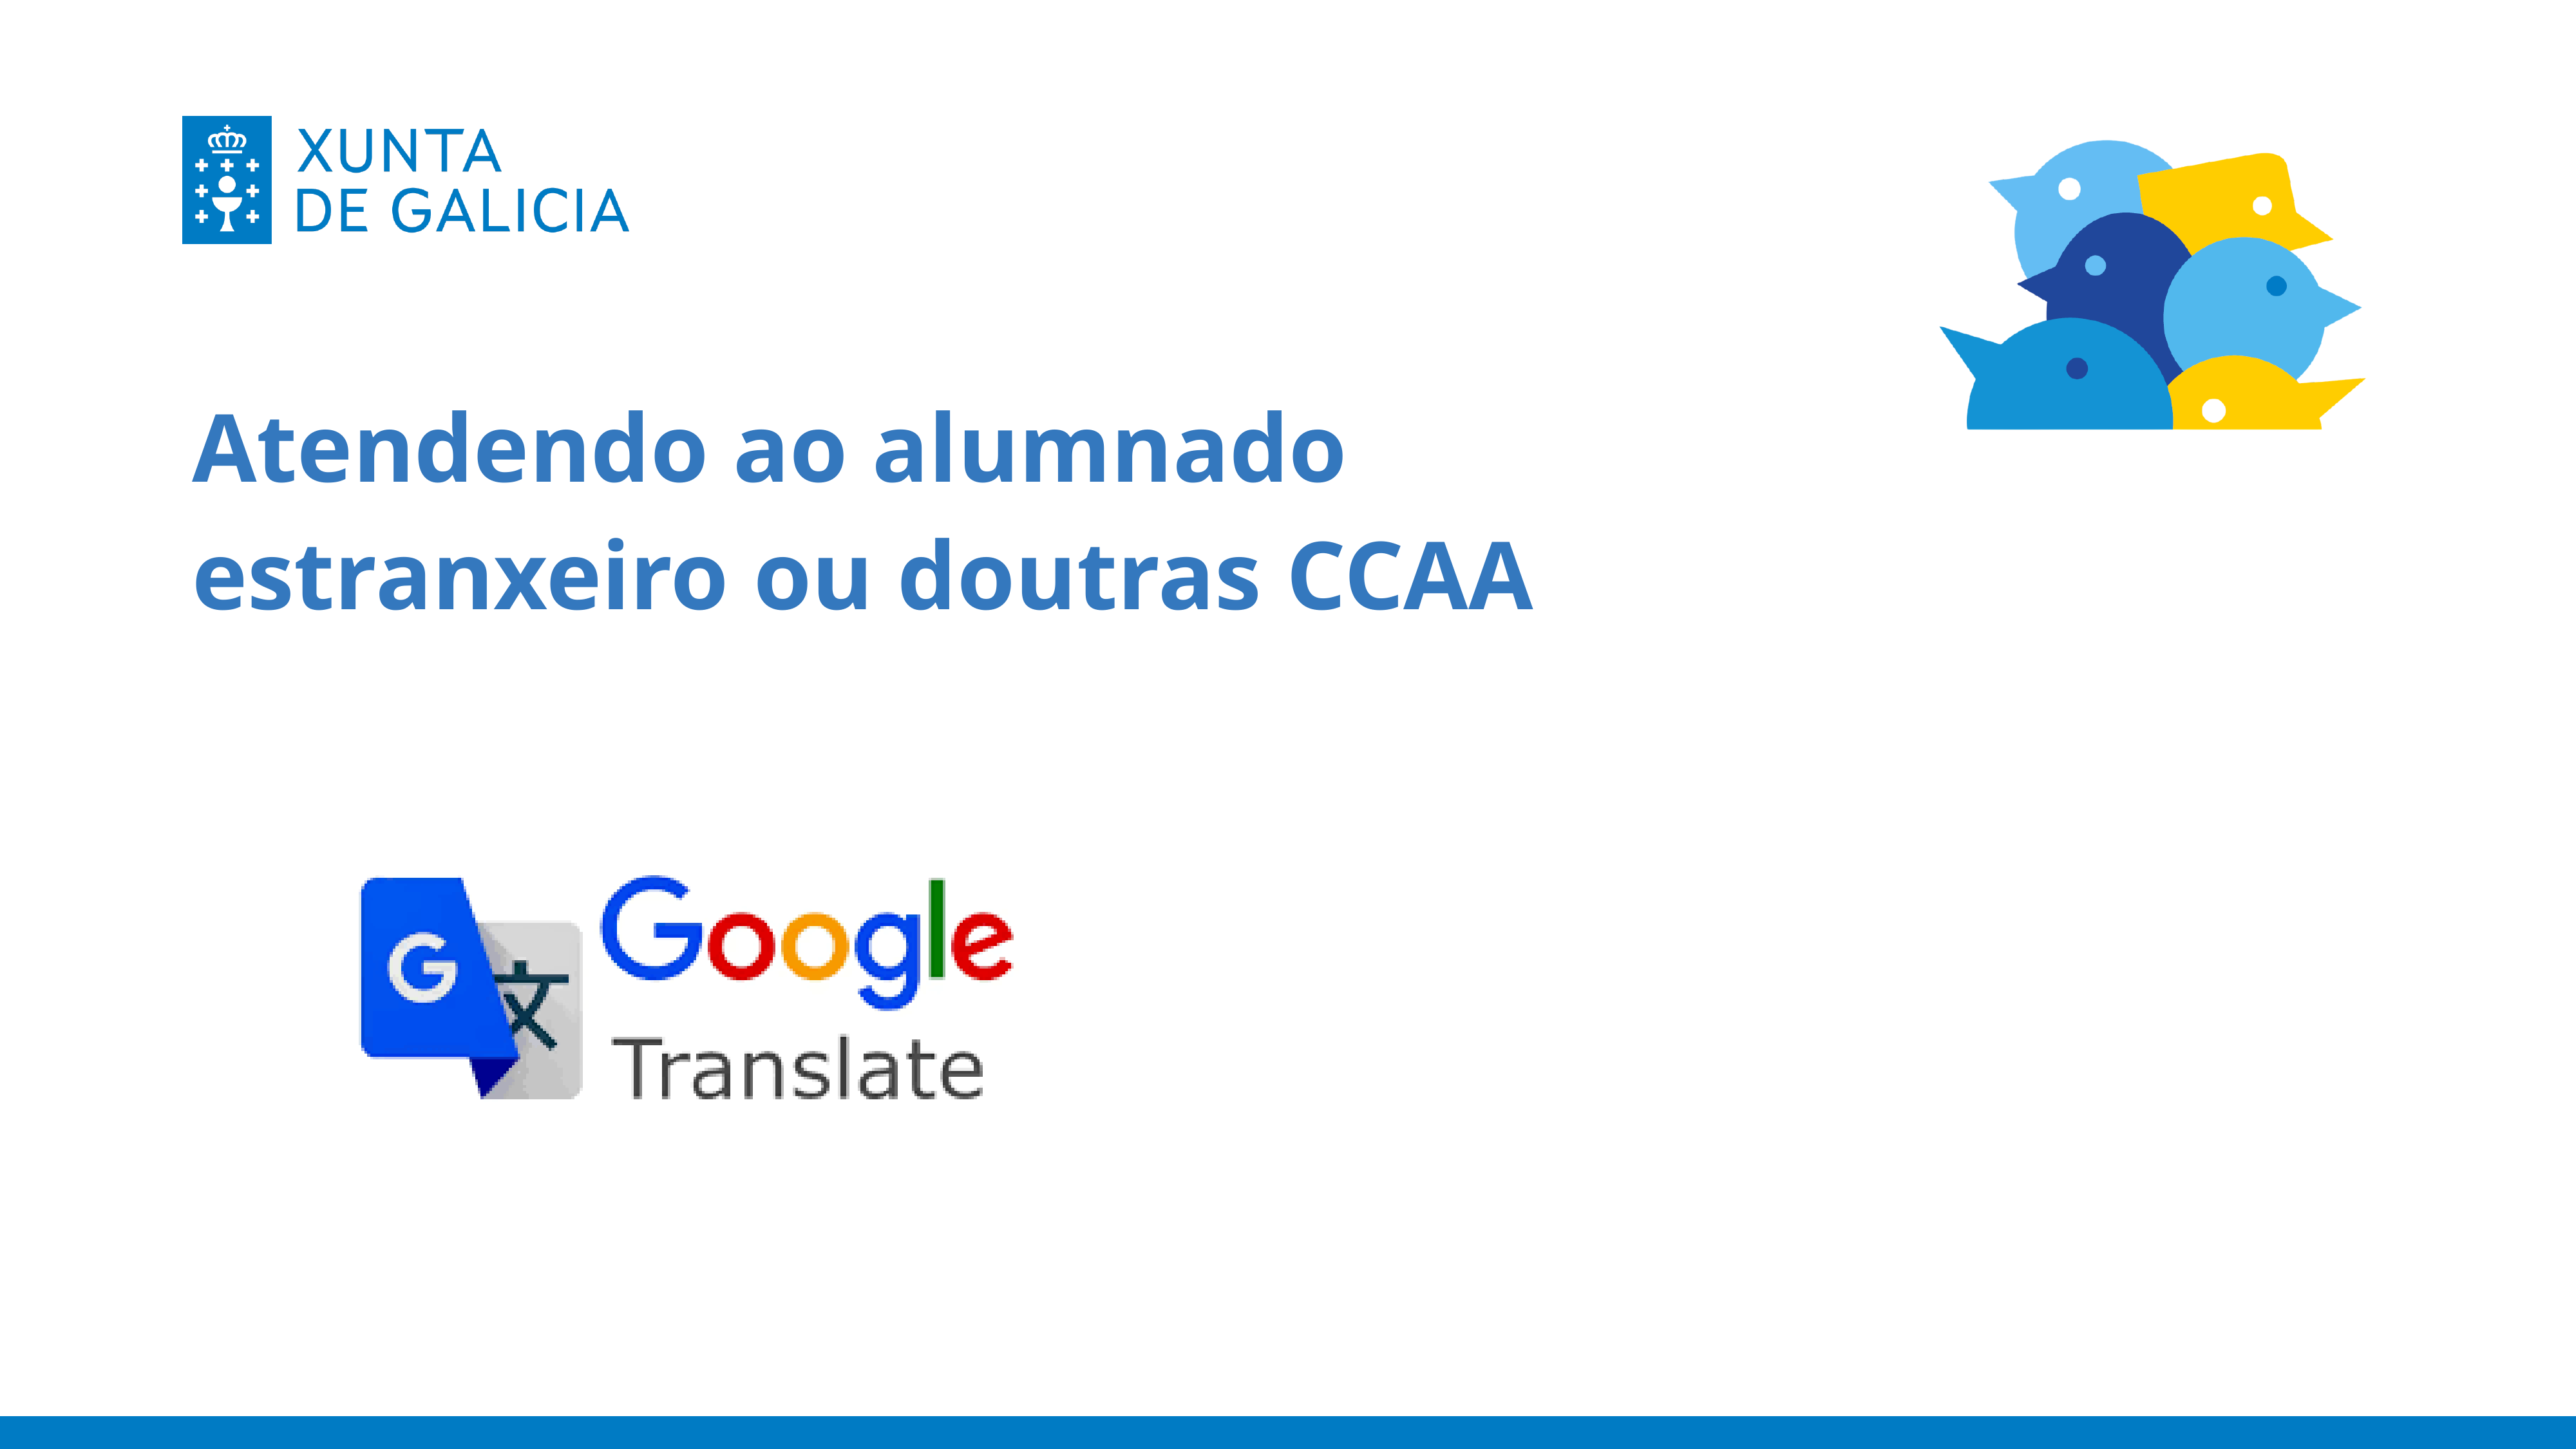

Atendendo ao alumnado estranxeiro ou doutras CCAA